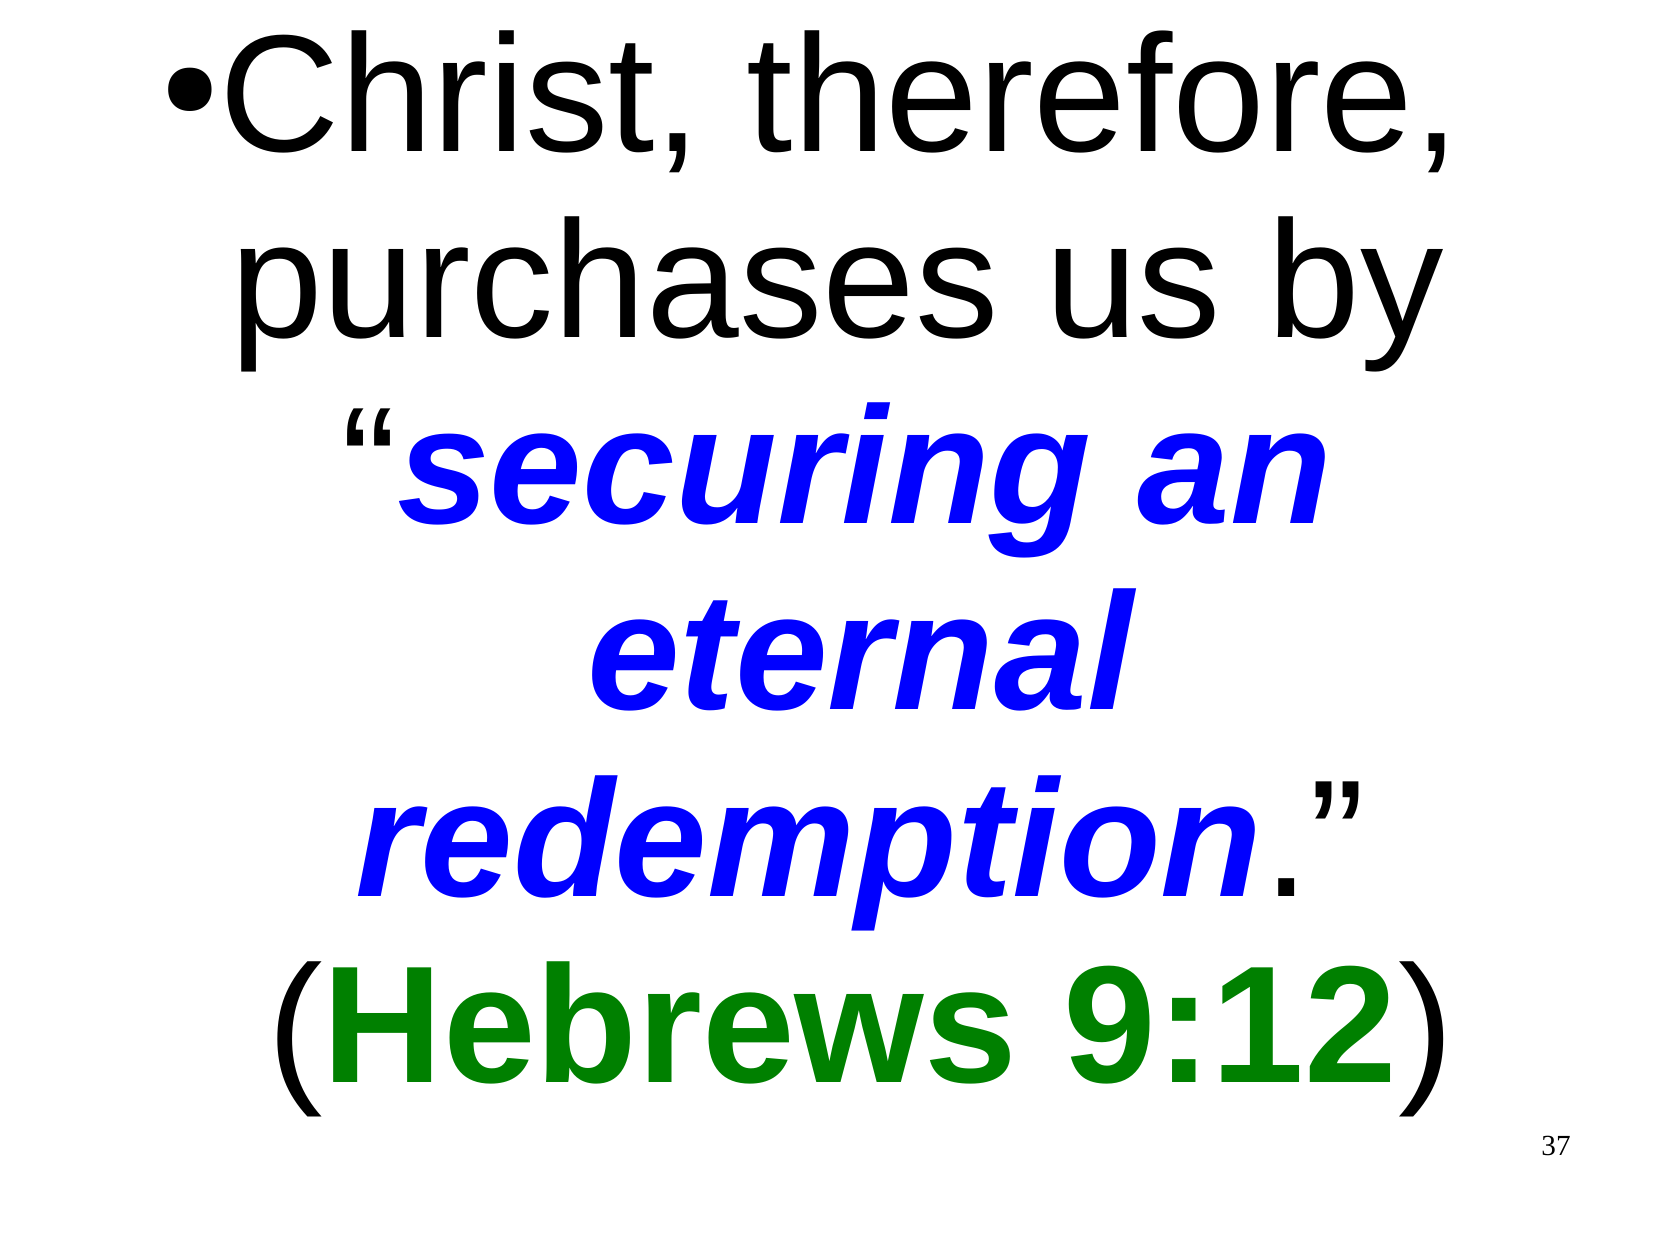

# Christ, therefore, purchases us by “securing an eternal redemption.” (Hebrews 9:12)
37